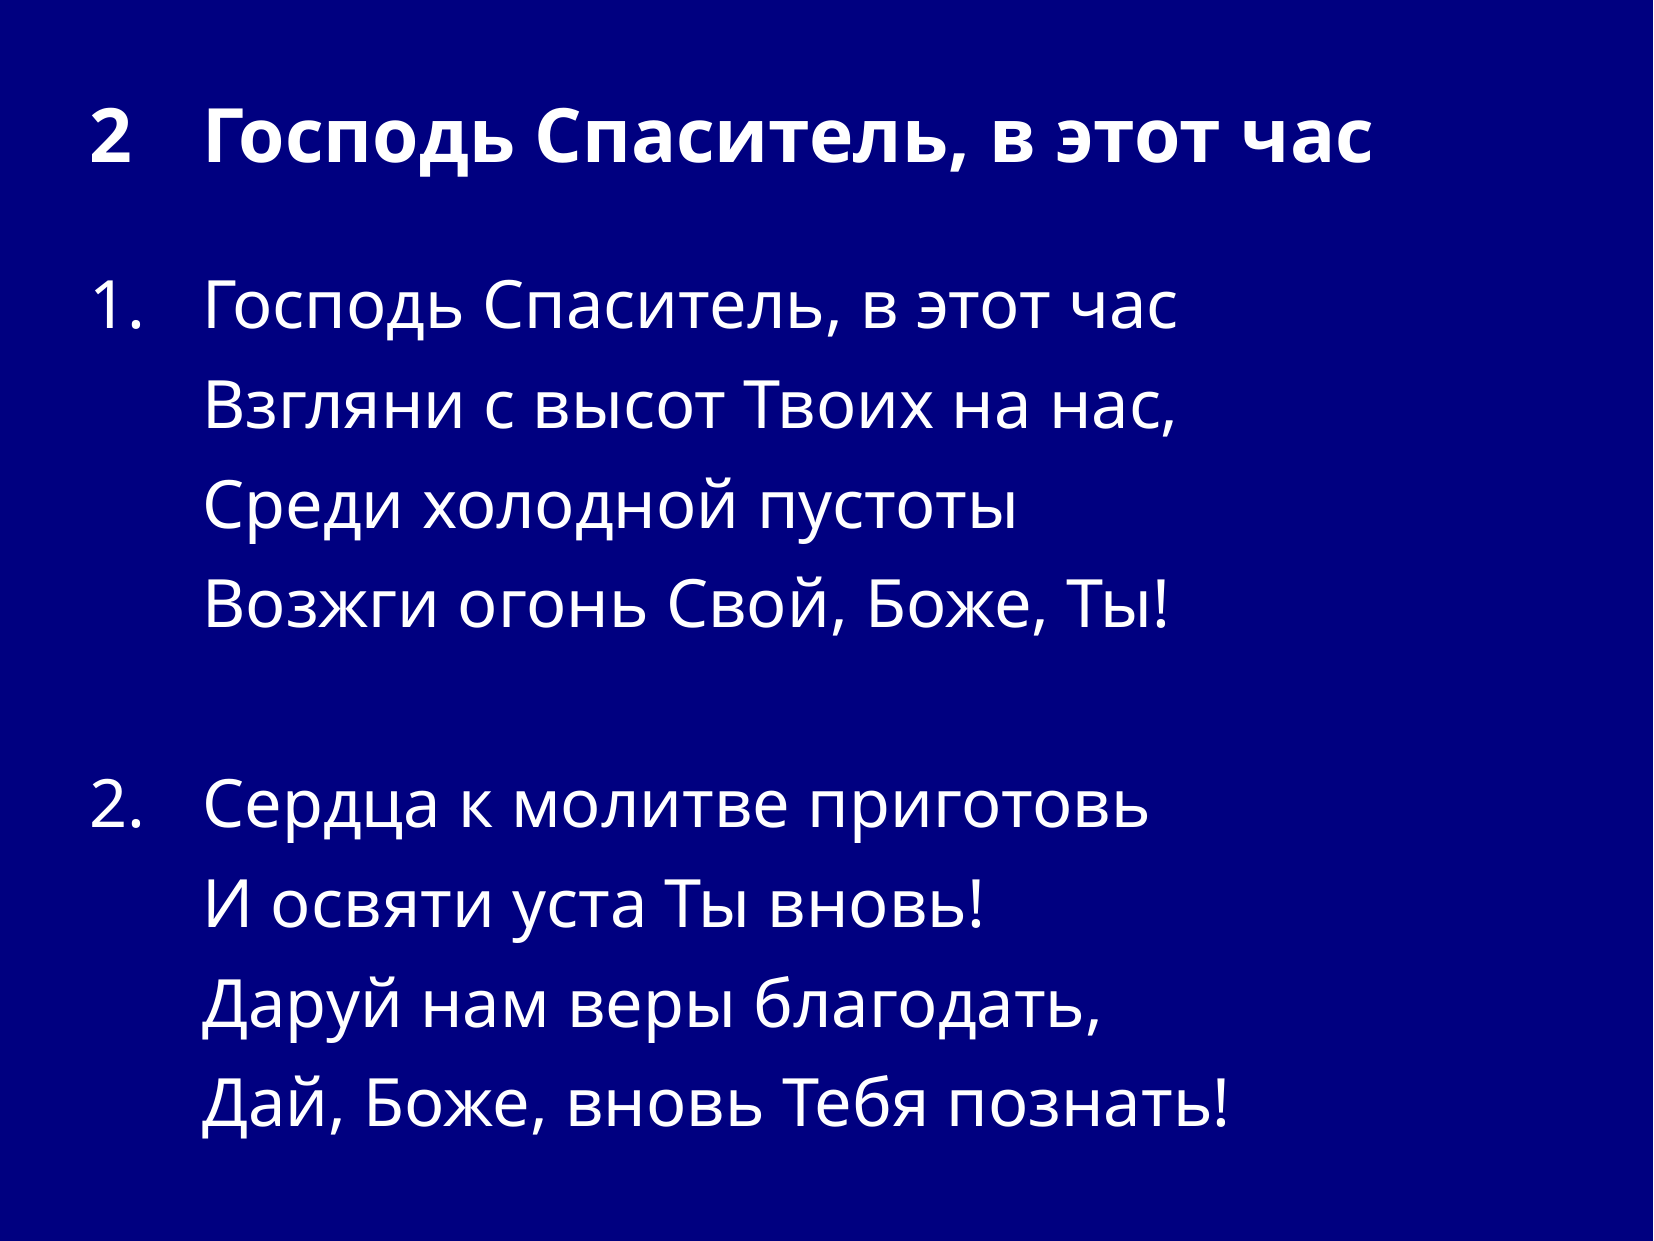

2	Господь Спаситель, в этот час
1.	Господь Спаситель, в этот час
	Взгляни с высот Твоих на нас,
	Среди холодной пустоты
	Возжги огонь Свой, Боже, Ты!
2.	Сердца к молитве приготовь
	И освяти уста Ты вновь!
	Даруй нам веры благодать,
	Дай, Боже, вновь Тебя познать!